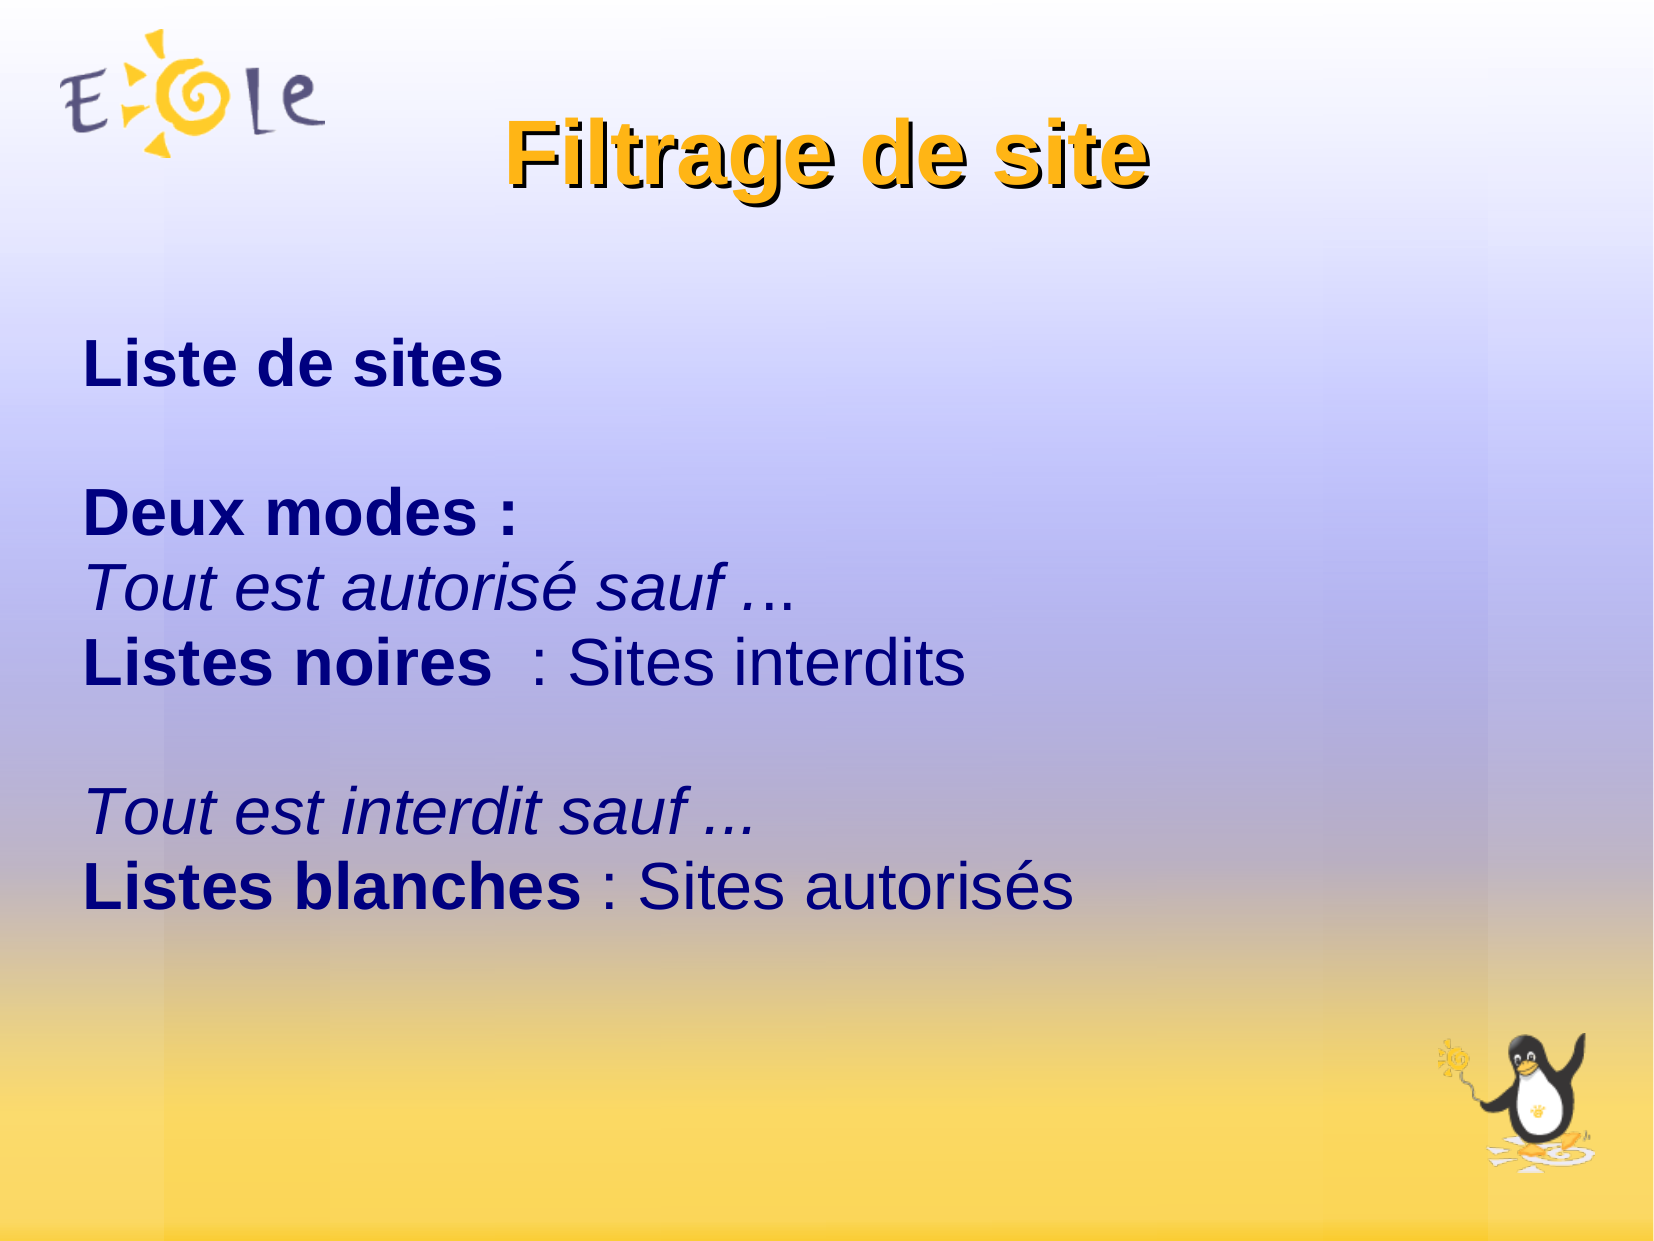

# Filtrage de site
Liste de sites
Deux modes :
Tout est autorisé sauf ...
Listes noires : Sites interdits
Tout est interdit sauf ...
Listes blanches : Sites autorisés